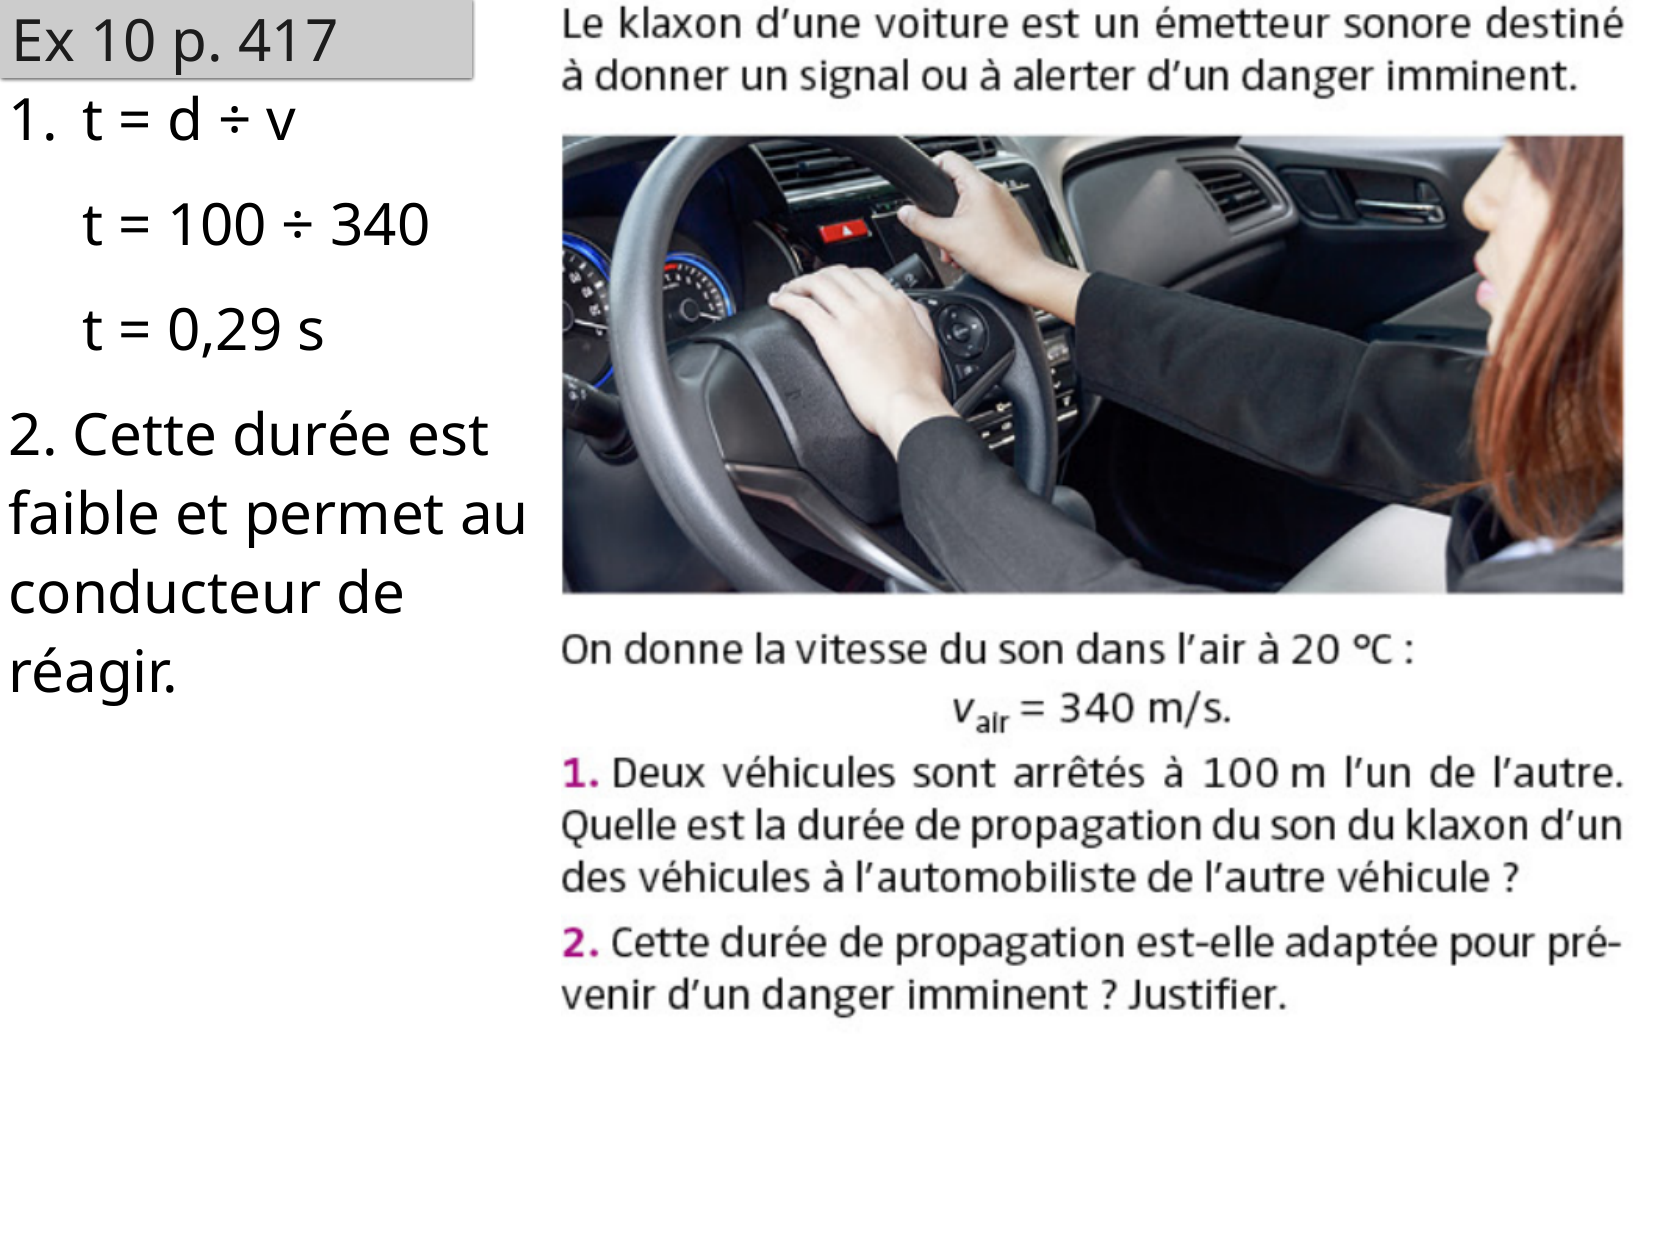

# Ex 10 p. 417
1.	t = d ÷ v
 	t = 100 ÷ 340
 	t = 0,29 s
2. Cette durée est
faible et permet au
conducteur de
réagir.